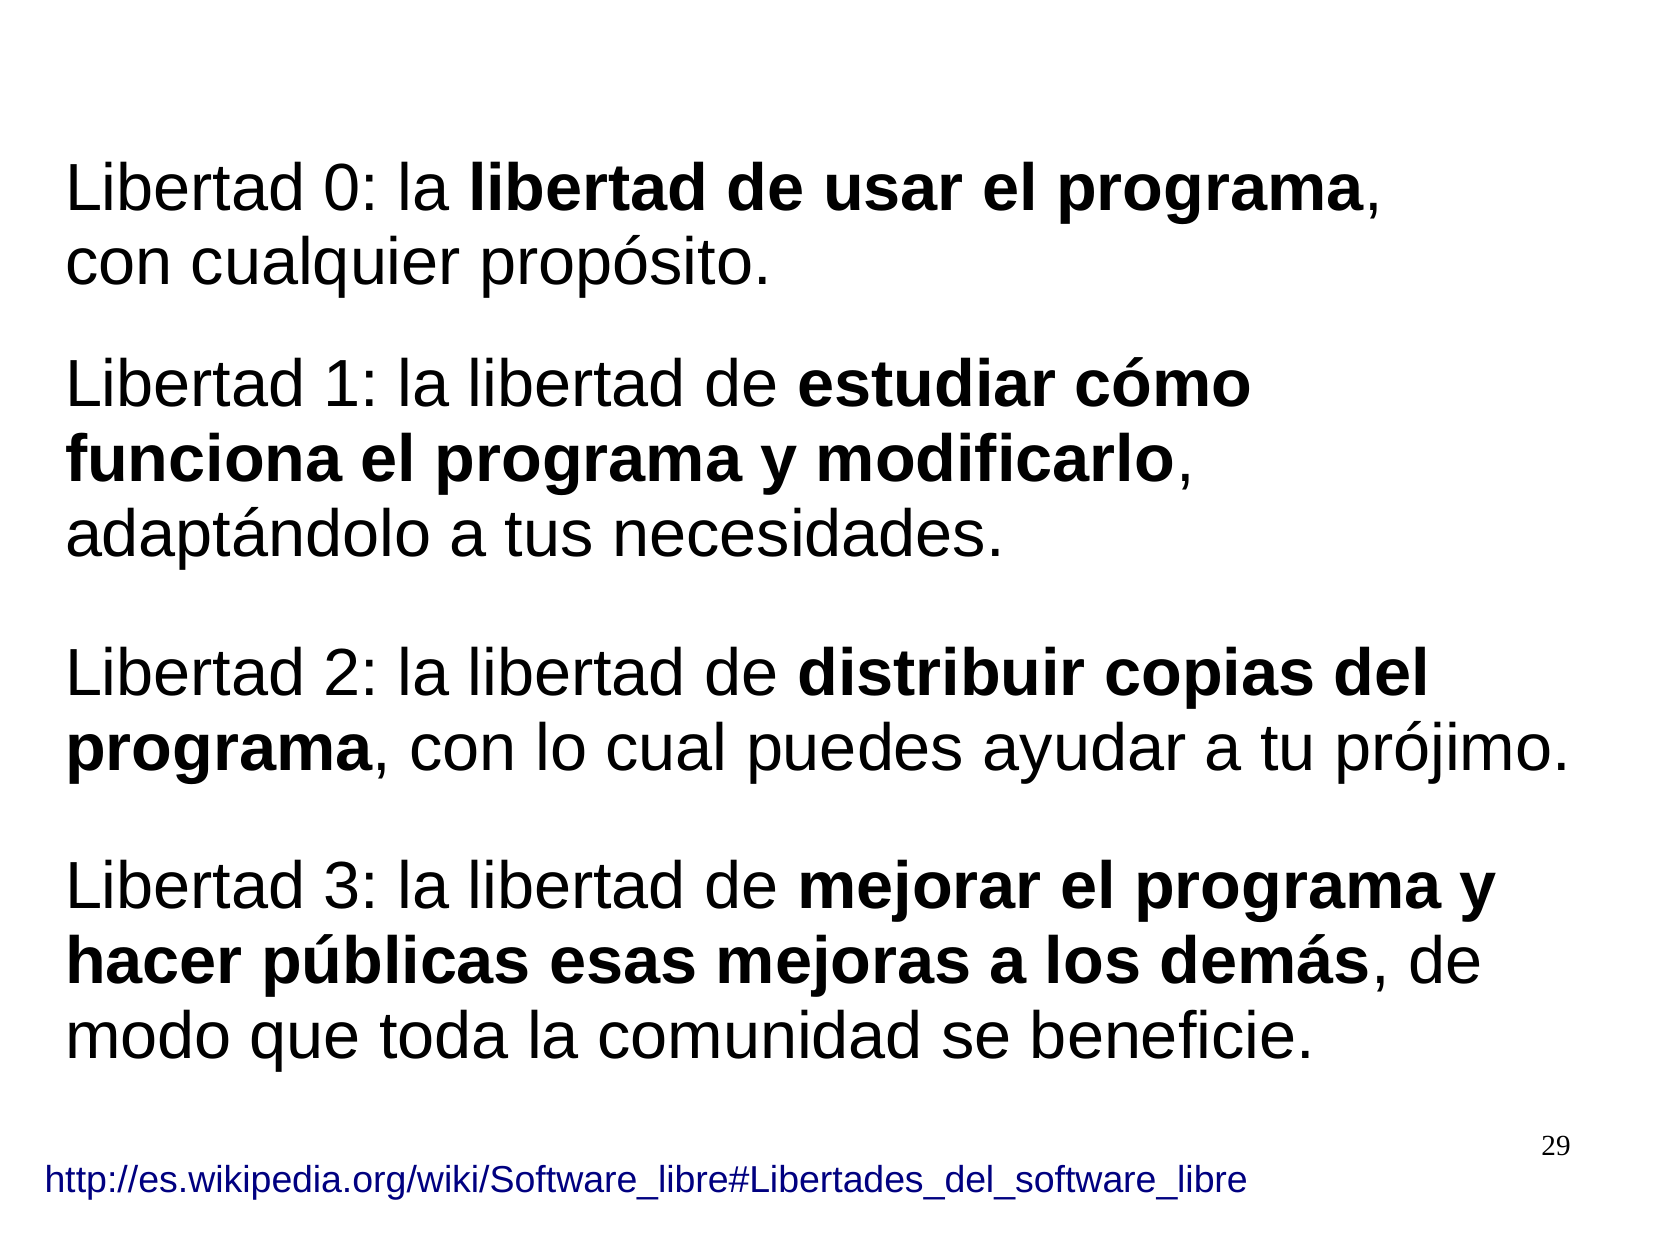

Libertad 0: la libertad de usar el programa, con cualquier propósito.
Libertad 1: la libertad de estudiar cómo funciona el programa y modificarlo, adaptándolo a tus necesidades.
Libertad 2: la libertad de distribuir copias del programa, con lo cual puedes ayudar a tu prójimo.
Libertad 3: la libertad de mejorar el programa y hacer públicas esas mejoras a los demás, de modo que toda la comunidad se beneficie.
29
http://es.wikipedia.org/wiki/Software_libre#Libertades_del_software_libre